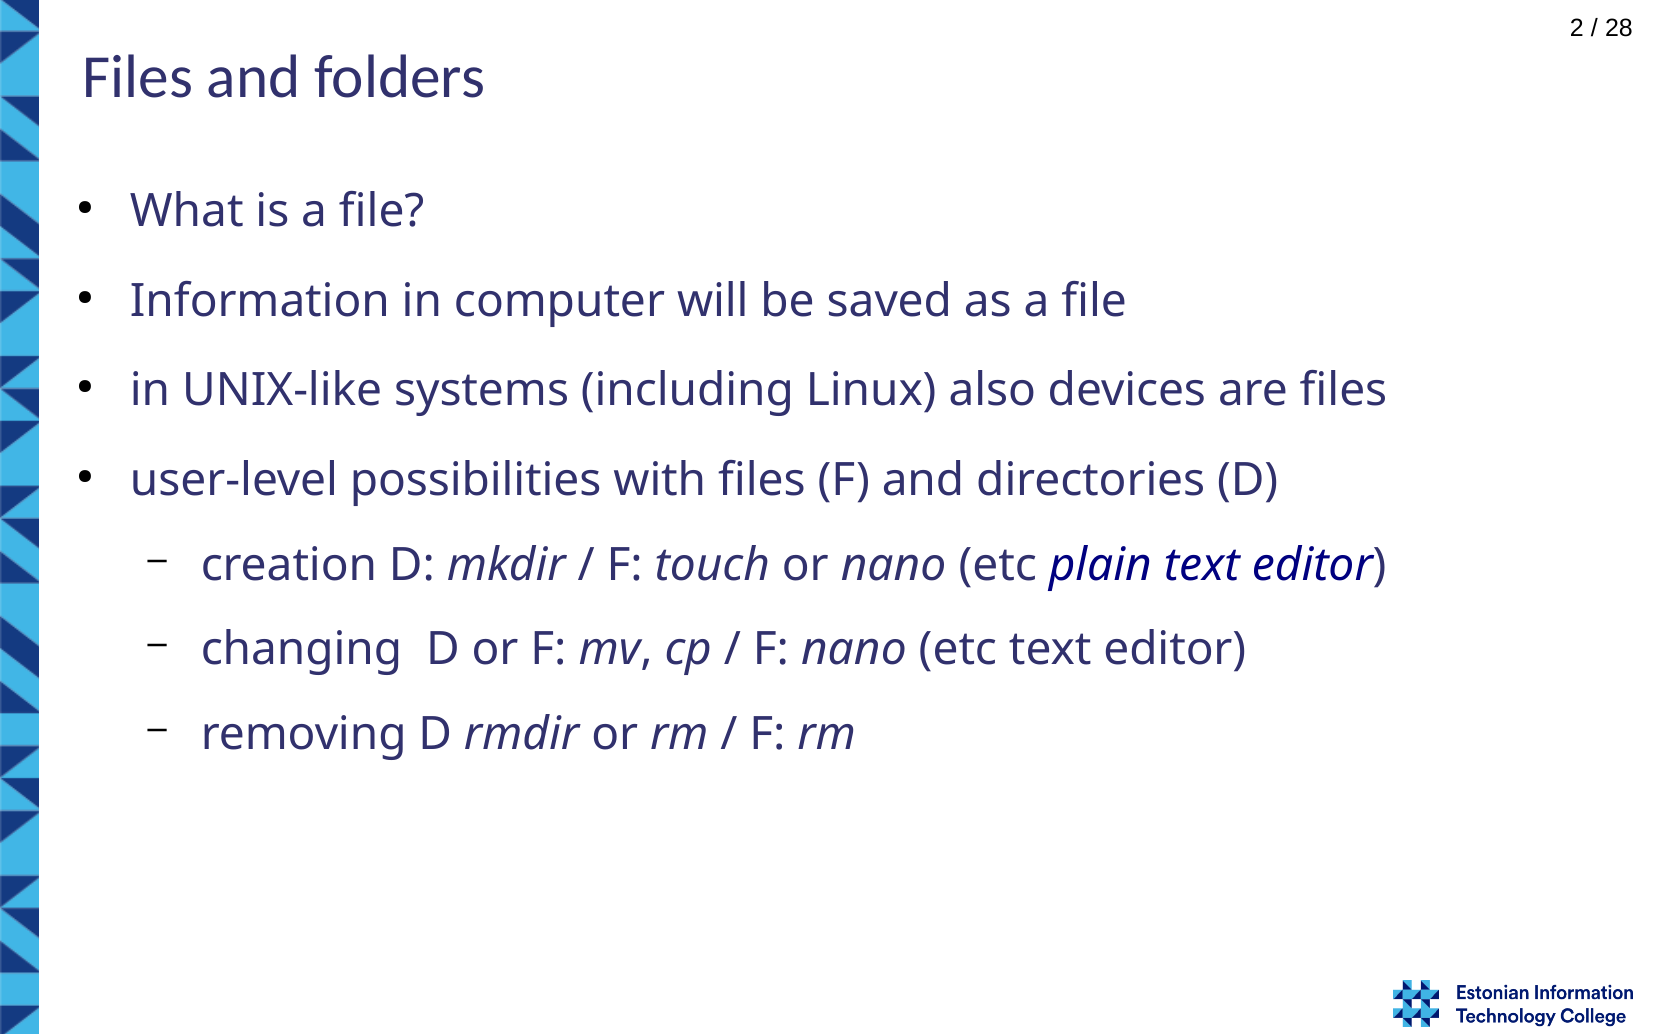

# Files and folders
What is a file?
Information in computer will be saved as a file
in UNIX-like systems (including Linux) also devices are files
user-level possibilities with files (F) and directories (D)
creation D: mkdir / F: touch or nano (etc plain text editor)
changing D or F: mv, cp / F: nano (etc text editor)
removing D rmdir or rm / F: rm